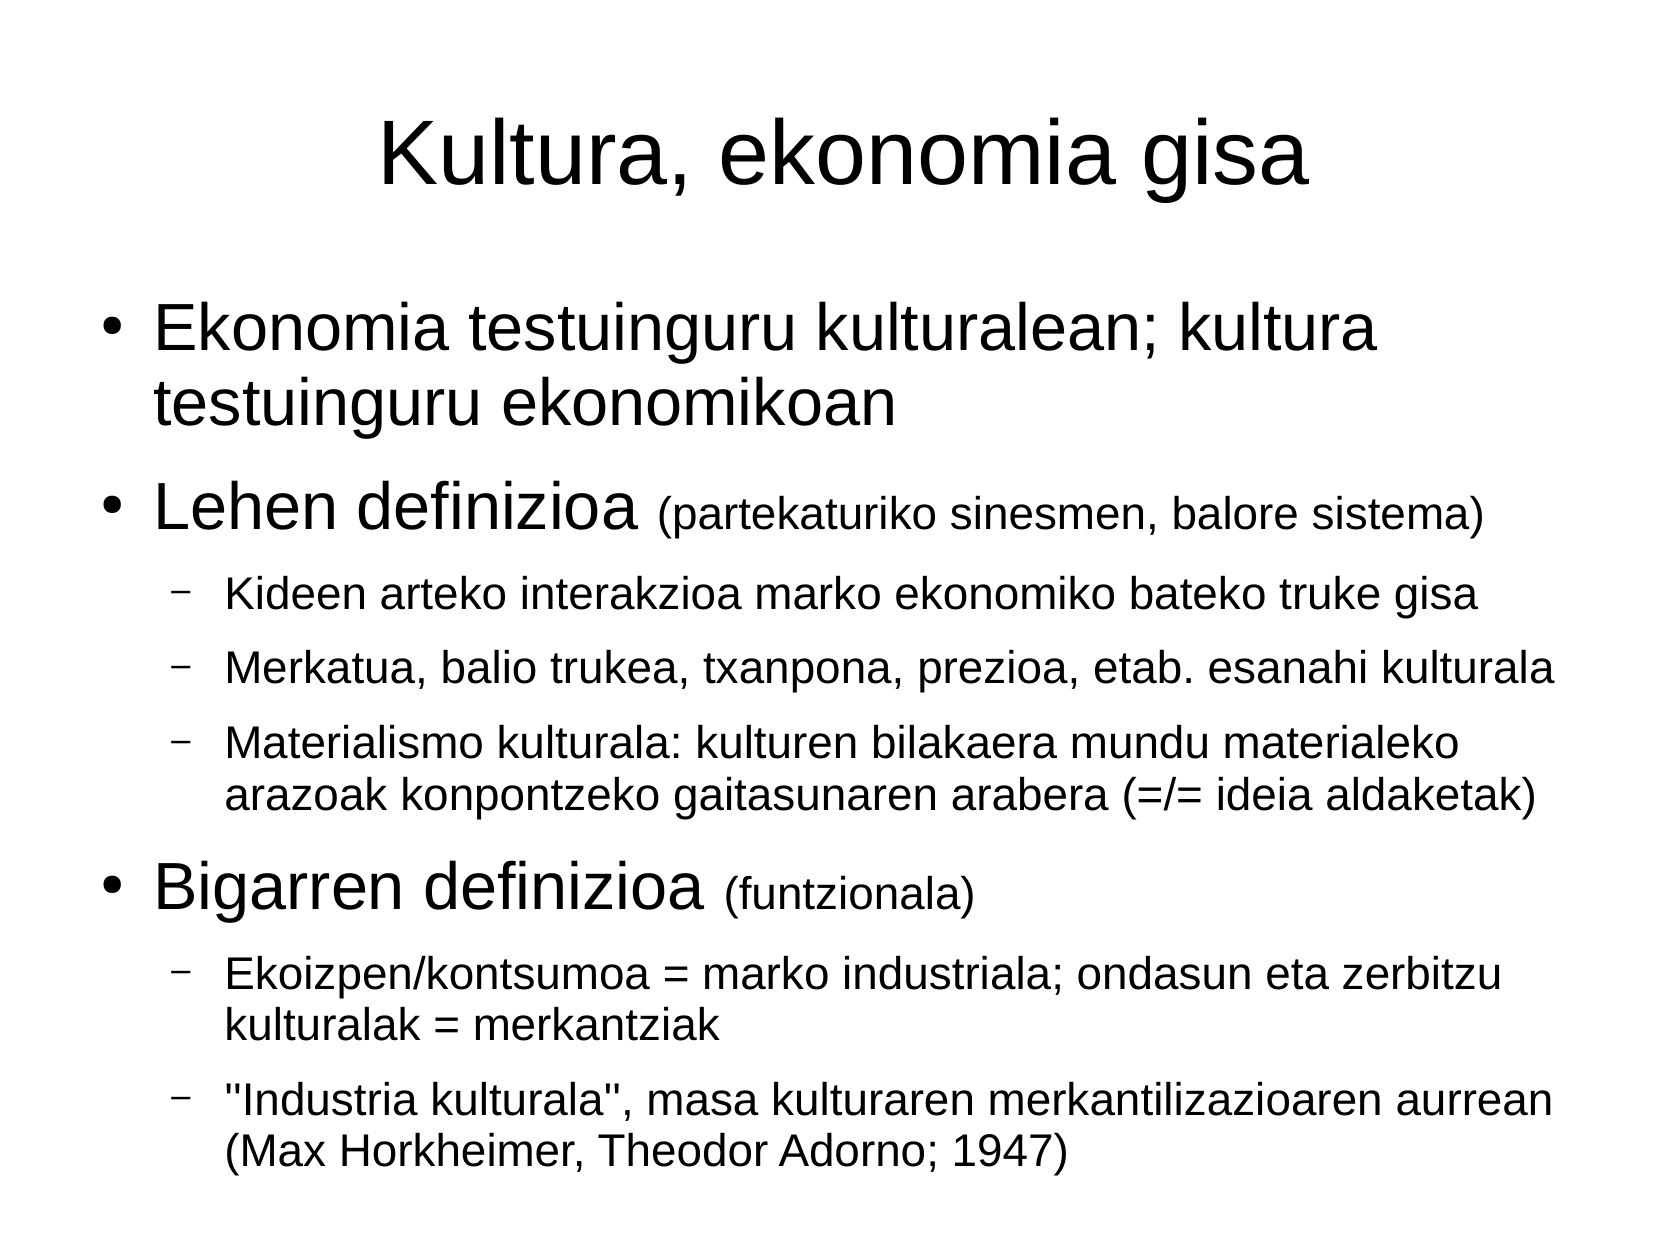

# Kultura, ekonomia gisa
Ekonomia testuinguru kulturalean; kultura testuinguru ekonomikoan
Lehen definizioa (partekaturiko sinesmen, balore sistema)
Kideen arteko interakzioa marko ekonomiko bateko truke gisa
Merkatua, balio trukea, txanpona, prezioa, etab. esanahi kulturala
Materialismo kulturala: kulturen bilakaera mundu materialeko arazoak konpontzeko gaitasunaren arabera (=/= ideia aldaketak)
Bigarren definizioa (funtzionala)
Ekoizpen/kontsumoa = marko industriala; ondasun eta zerbitzu kulturalak = merkantziak
''Industria kulturala'', masa kulturaren merkantilizazioaren aurrean (Max Horkheimer, Theodor Adorno; 1947)